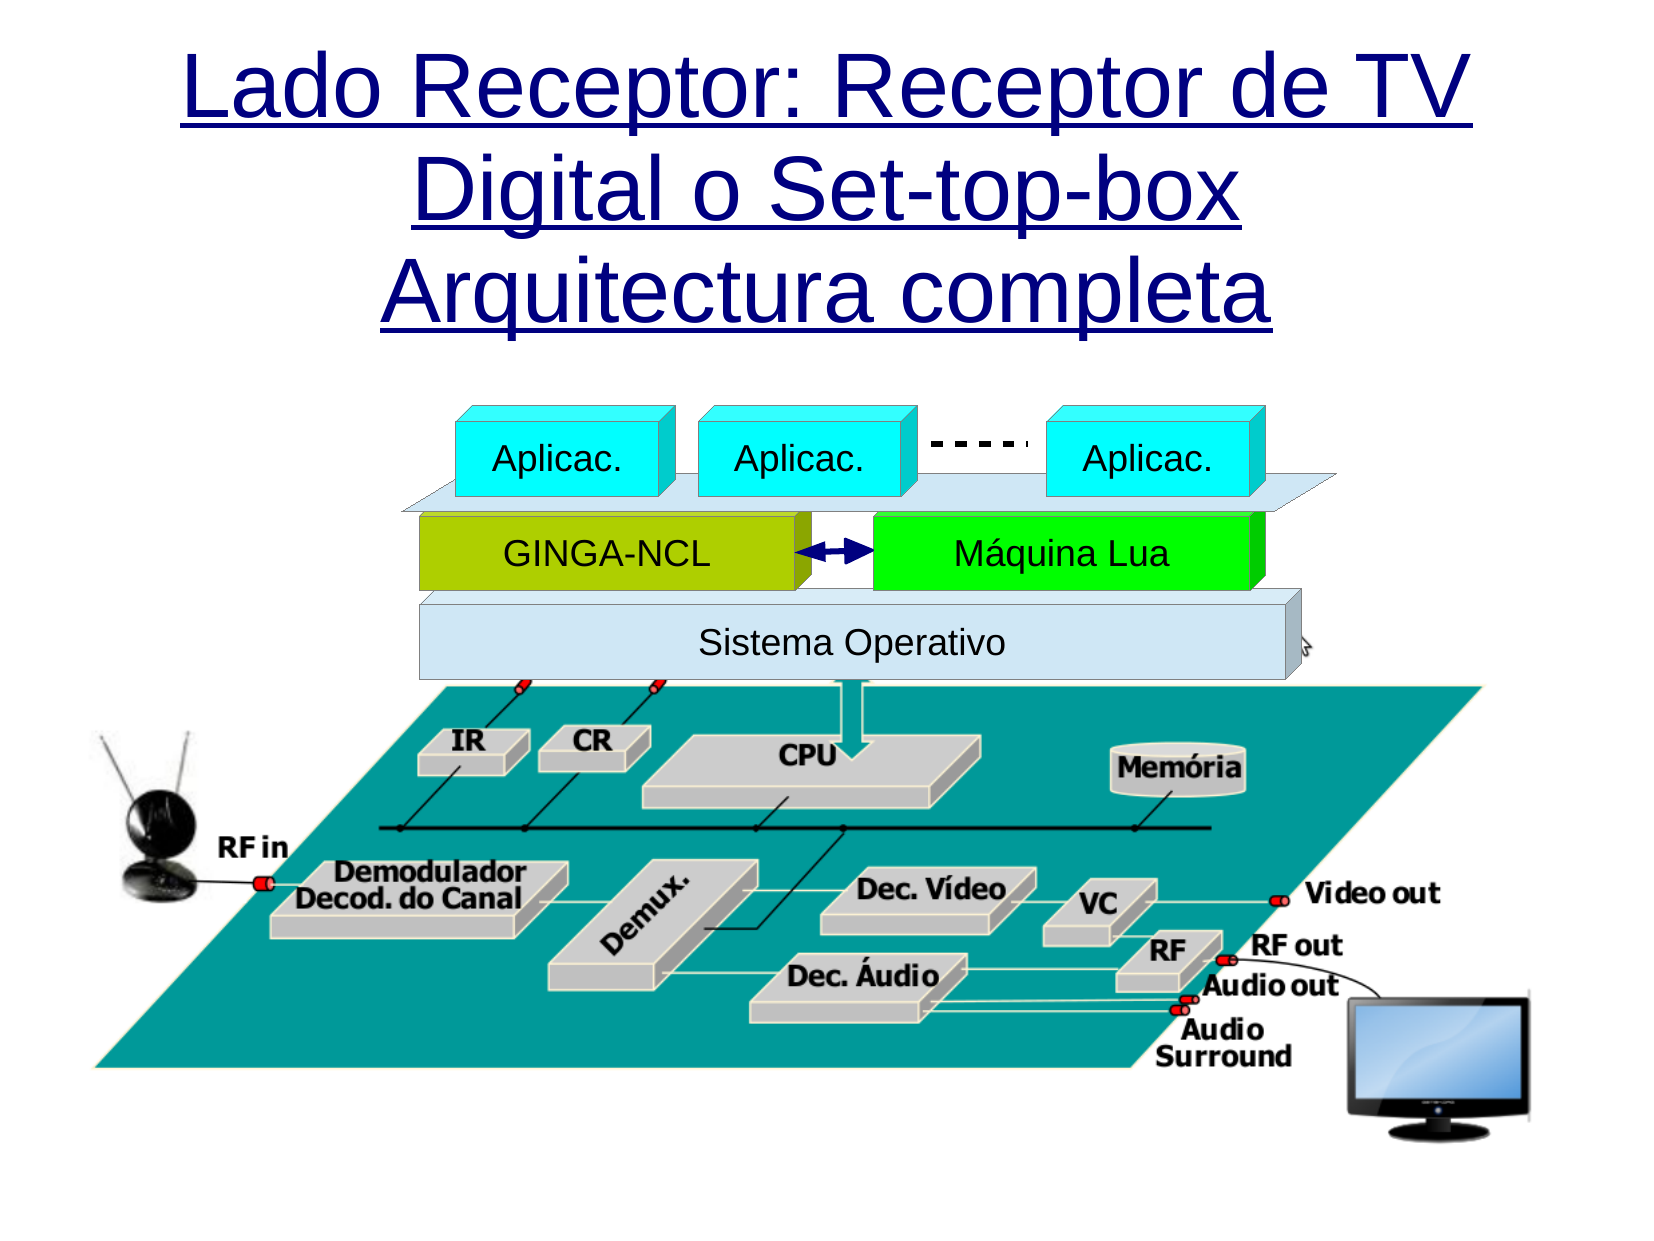

# Lado Receptor: Receptor de TV Digital o Set-top-box Arquitectura completa
Aplicac.
Aplicac.
Aplicac.
Máquina Lua
GINGA-NCL
Sistema Operativo